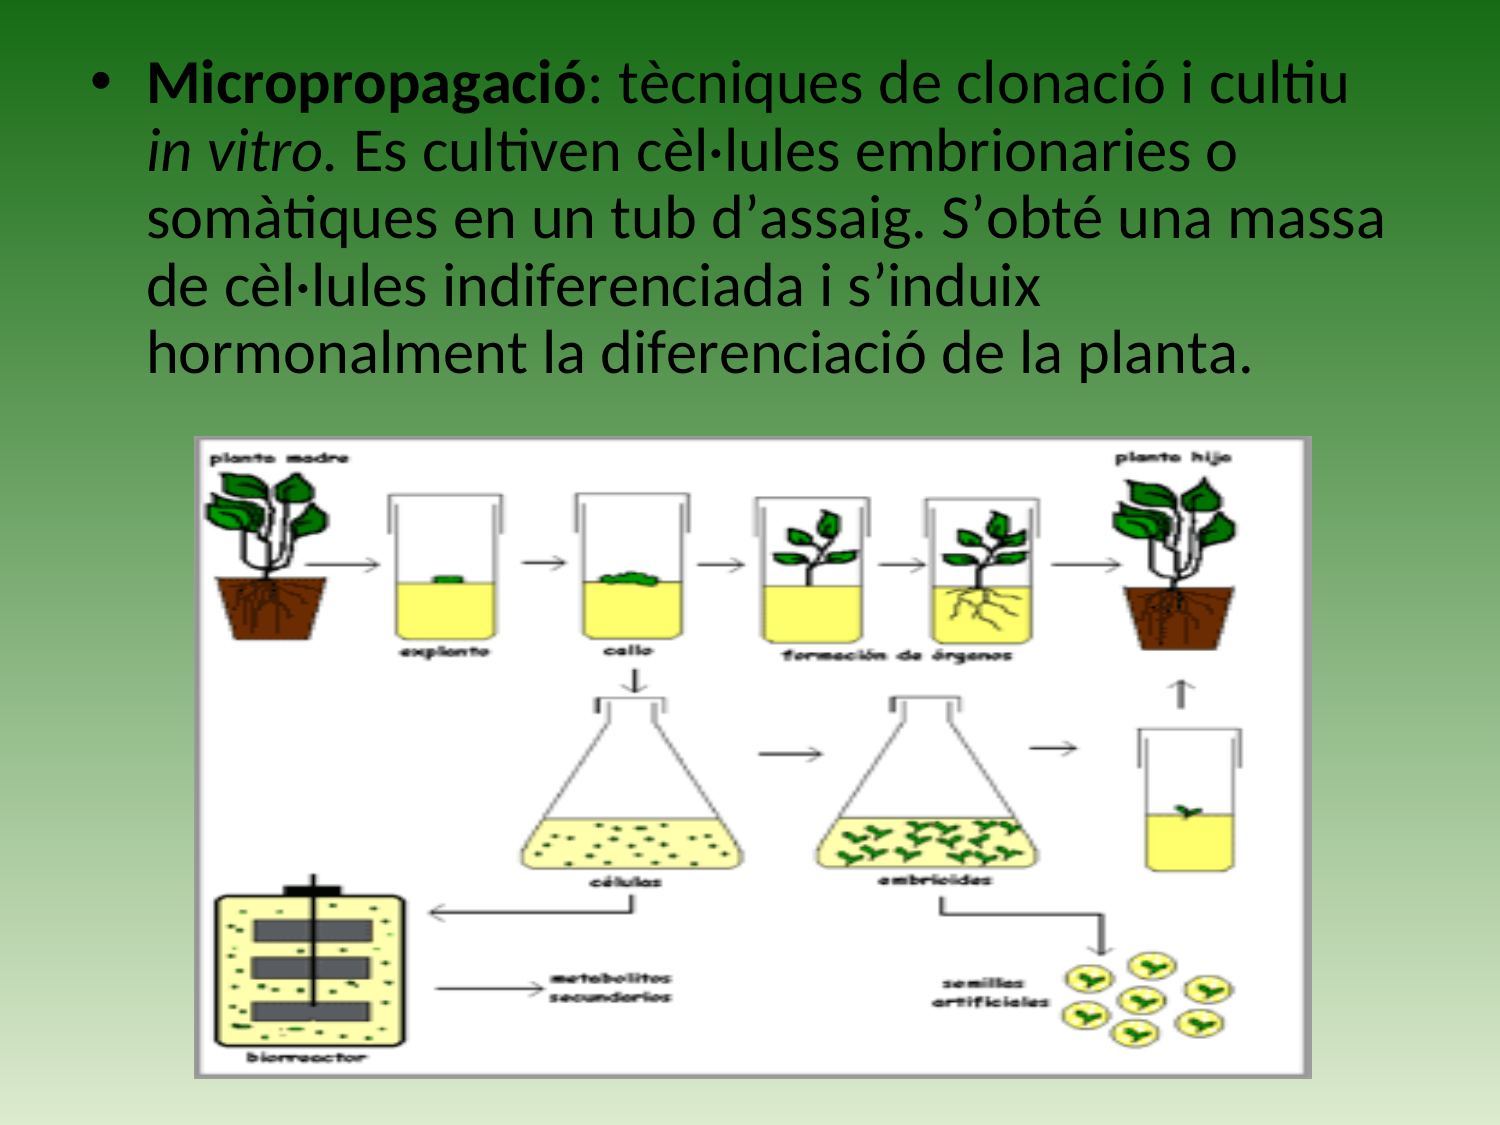

# Micropropagació: tècniques de clonació i cultiu in vitro. Es cultiven cèl·lules embrionaries o somàtiques en un tub d’assaig. S’obté una massa de cèl·lules indiferenciada i s’induix hormonalment la diferenciació de la planta.